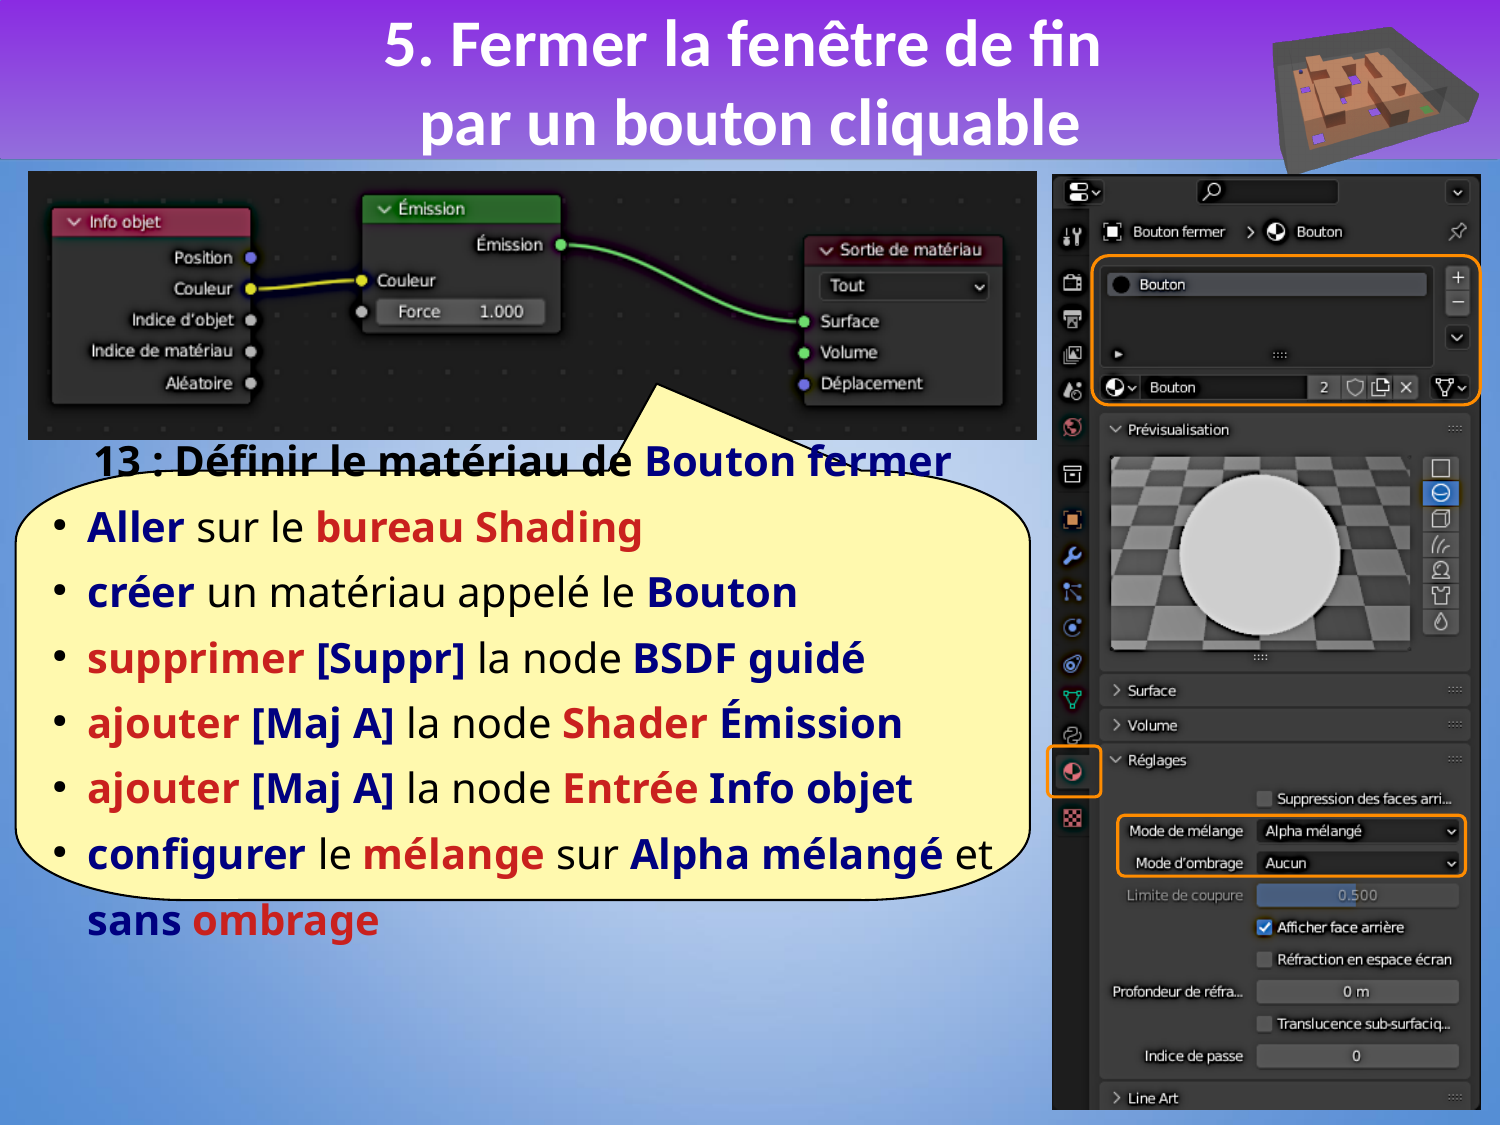

5. Fermer la fenêtre de fin
par un bouton cliquable
13 : Définir le matériau de Bouton fermer
Aller sur le bureau Shading
créer un matériau appelé le Bouton
supprimer [Suppr] la node BSDF guidé
ajouter [Maj A] la node Shader Émission
ajouter [Maj A] la node Entrée Info objet
configurer le mélange sur Alpha mélangé et
sans ombrage